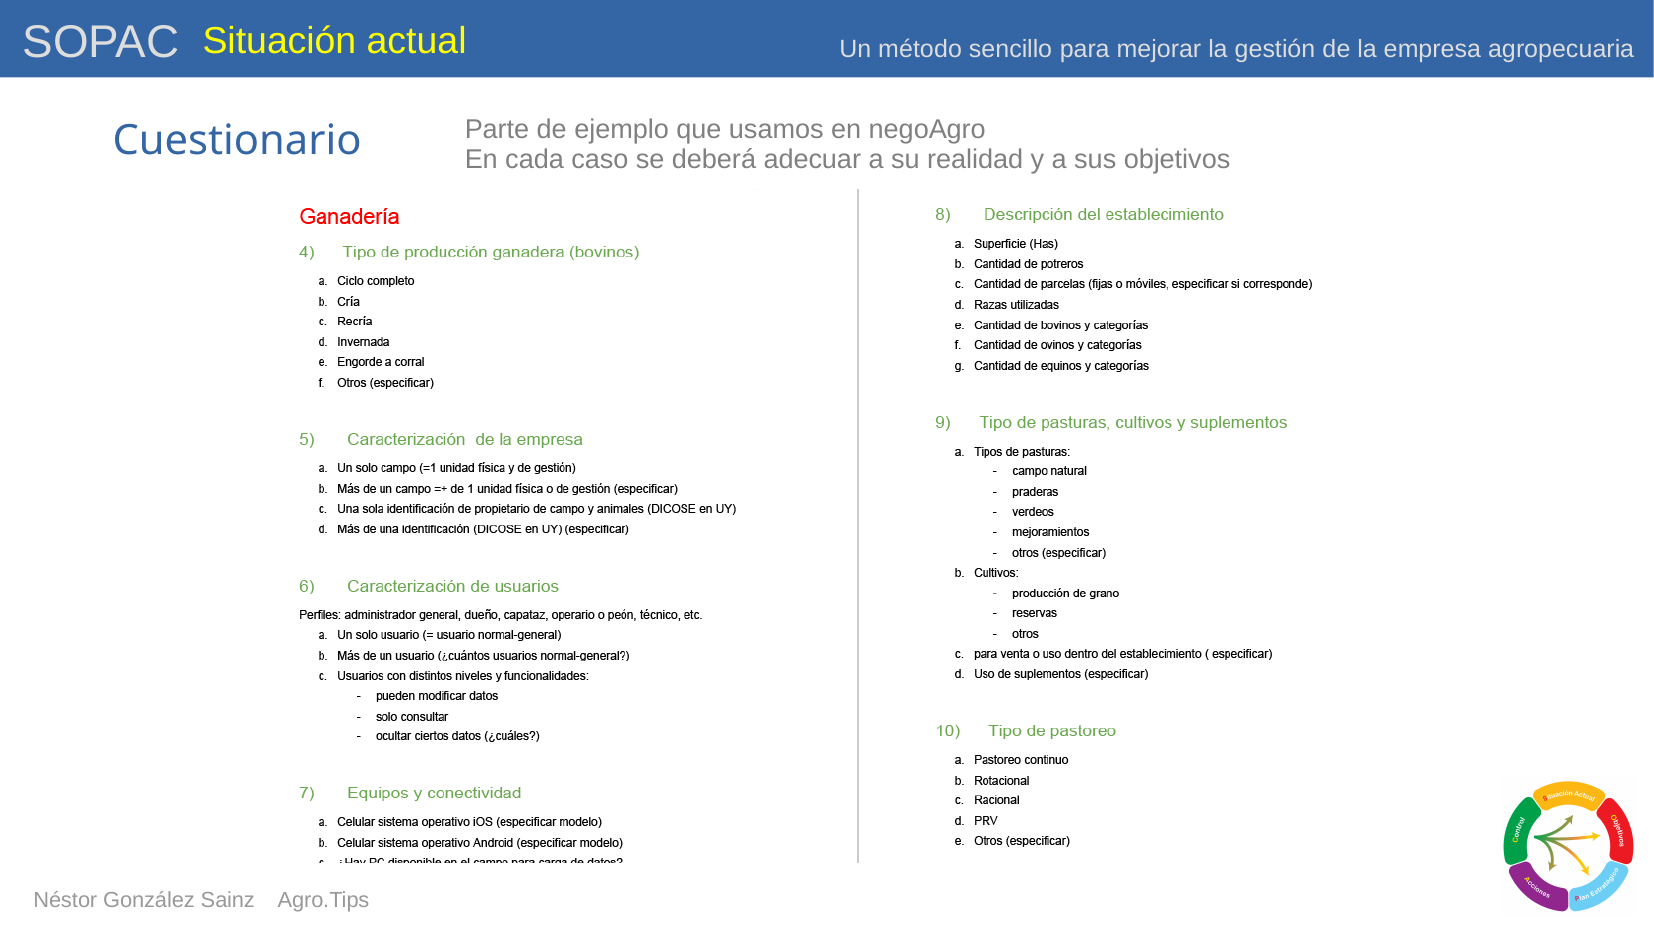

Situación actual
Cuestionario
Parte de ejemplo que usamos en negoAgro
En cada caso se deberá adecuar a su realidad y a sus objetivos